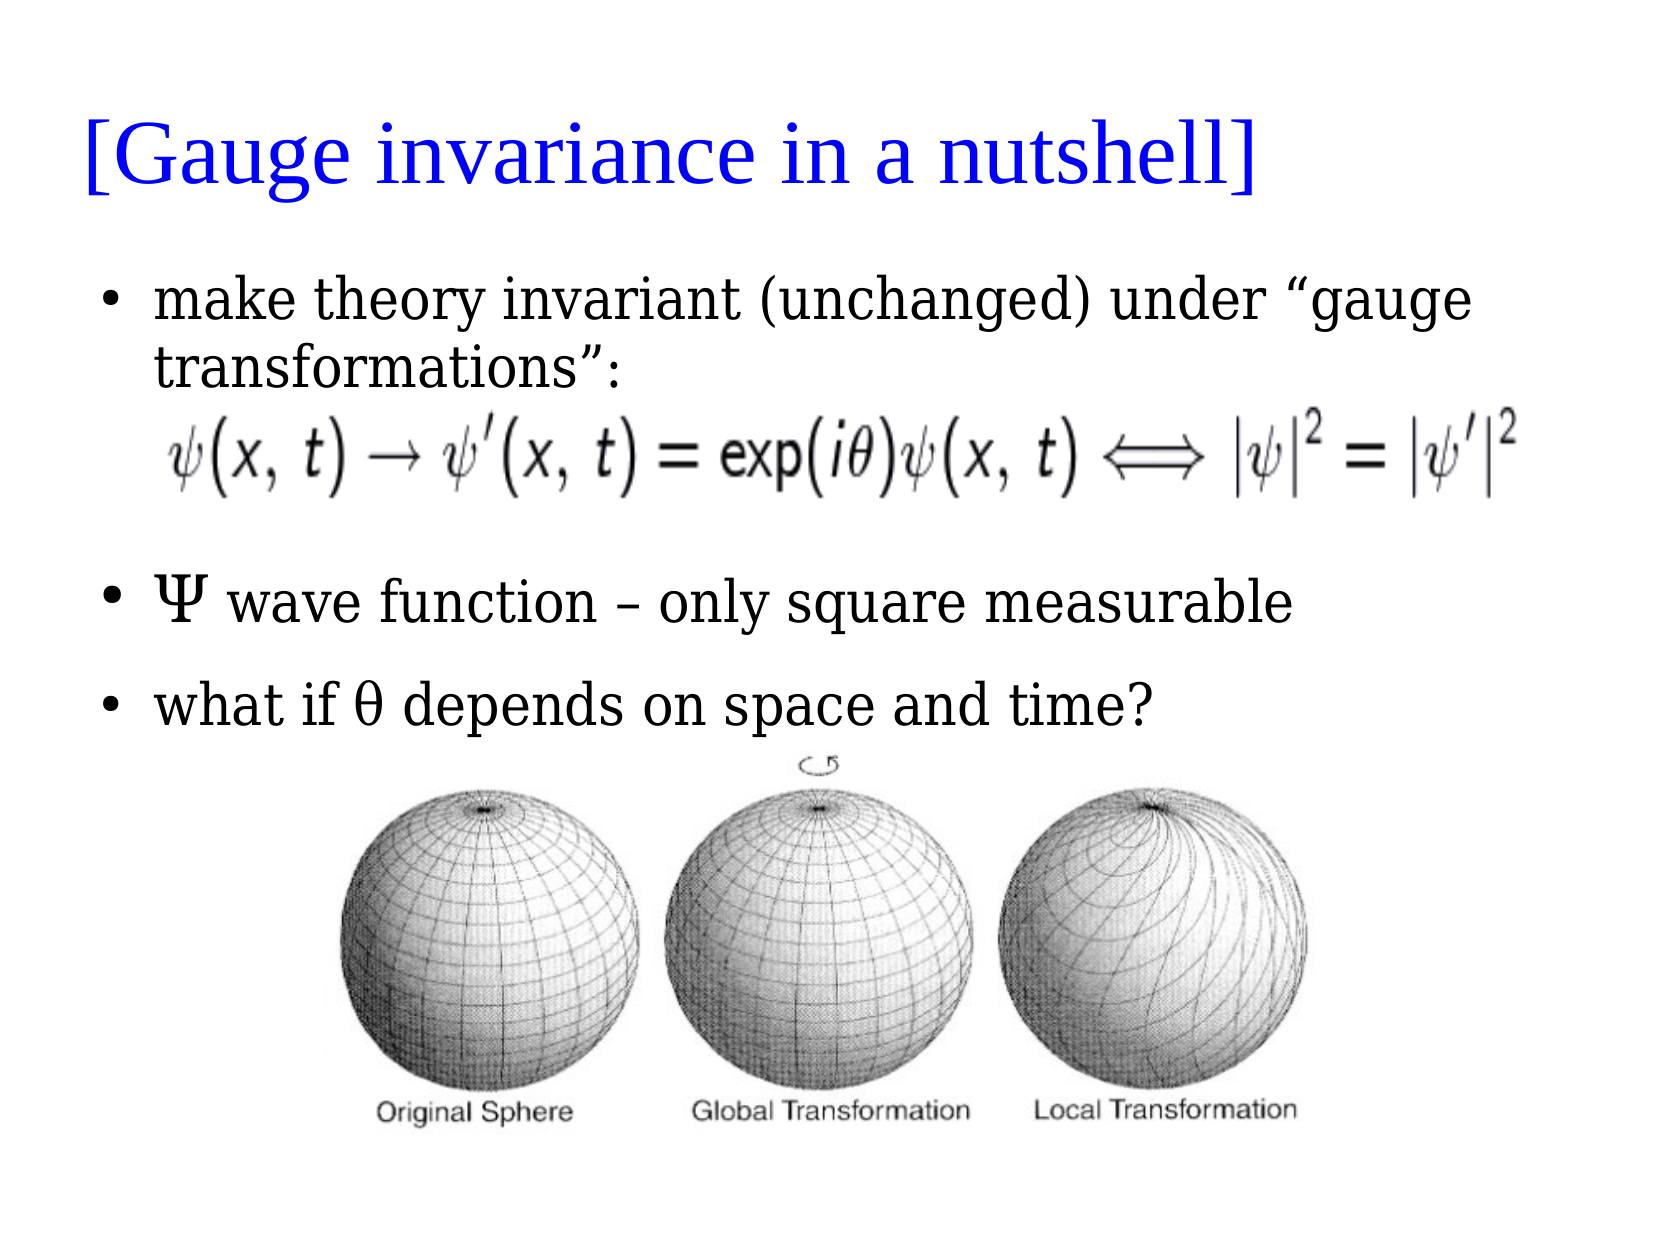

# [Gauge invariance in a nutshell]
make theory invariant (unchanged) under “gauge transformations”:
Ψ wave function – only square measurable
what if θ depends on space and time?